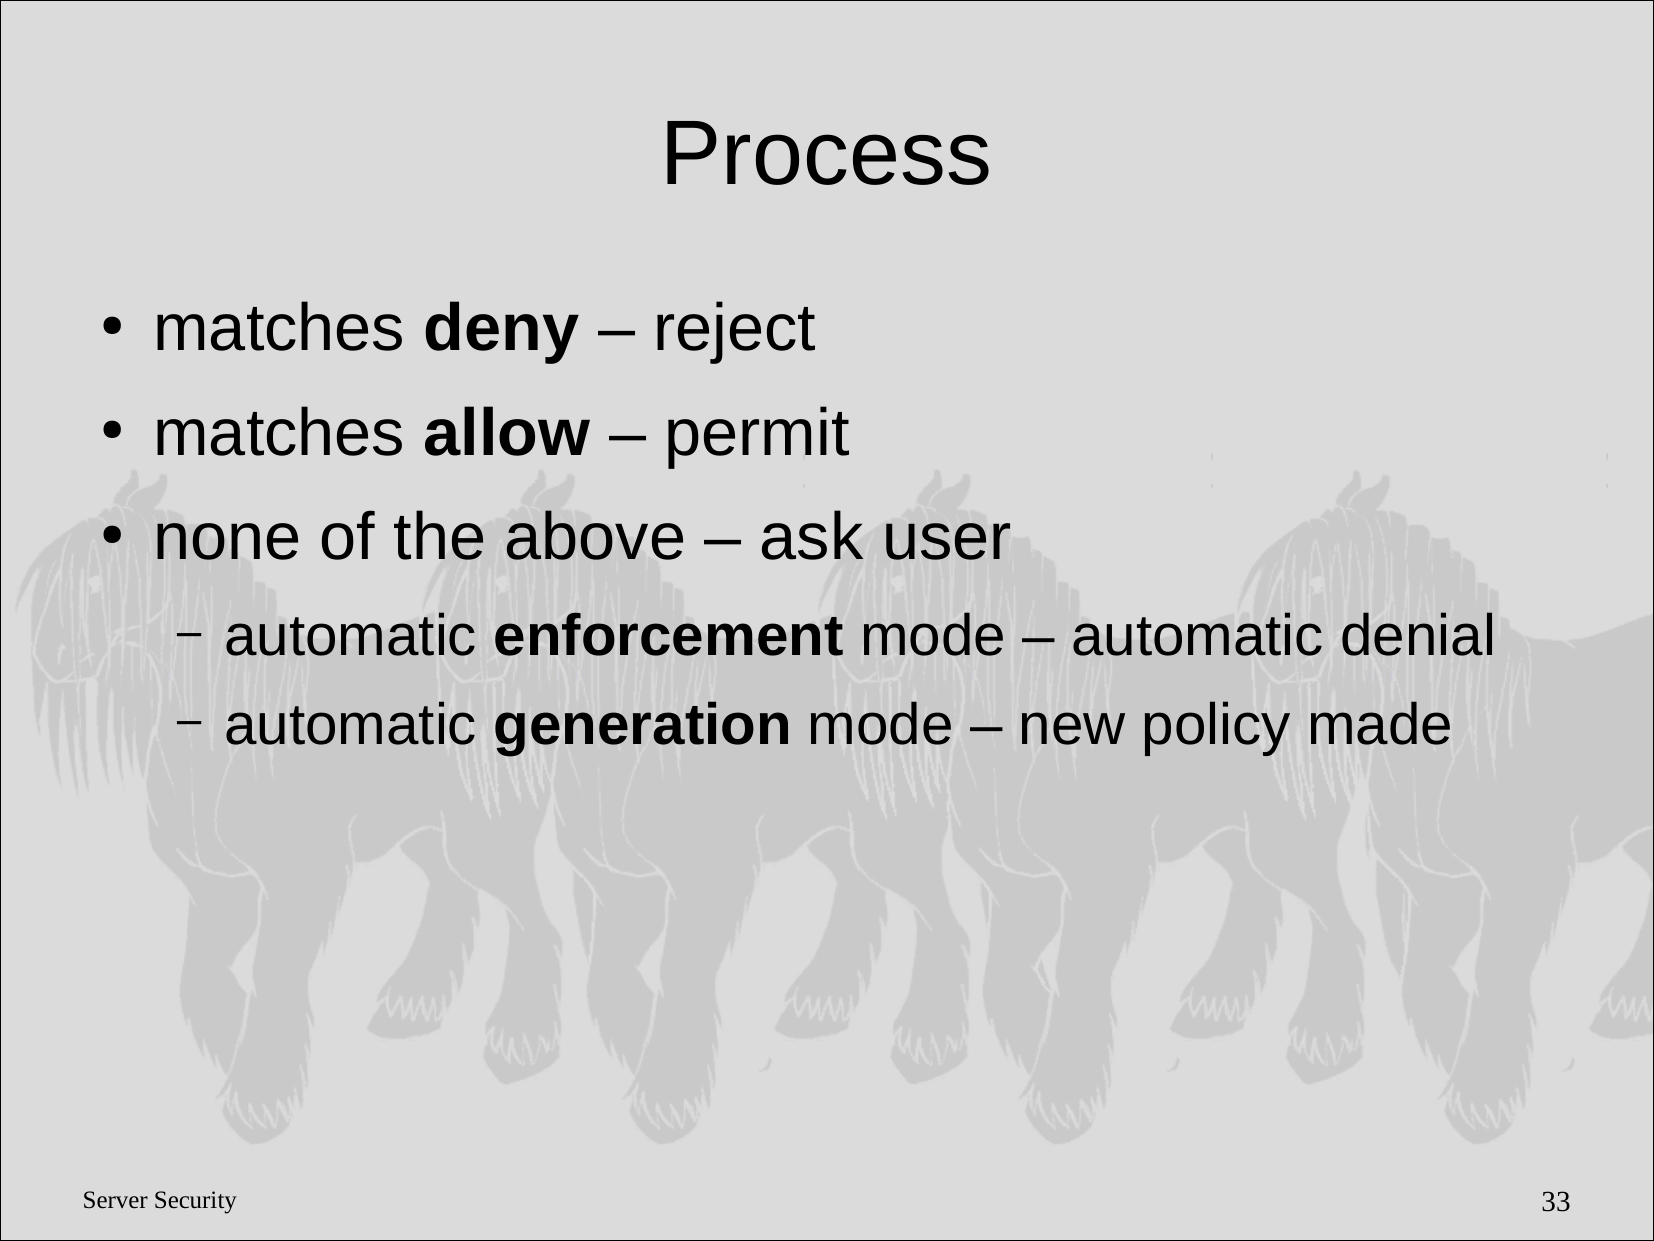

# Process
matches deny – reject
matches allow – permit
none of the above – ask user
automatic enforcement mode – automatic denial
automatic generation mode – new policy made